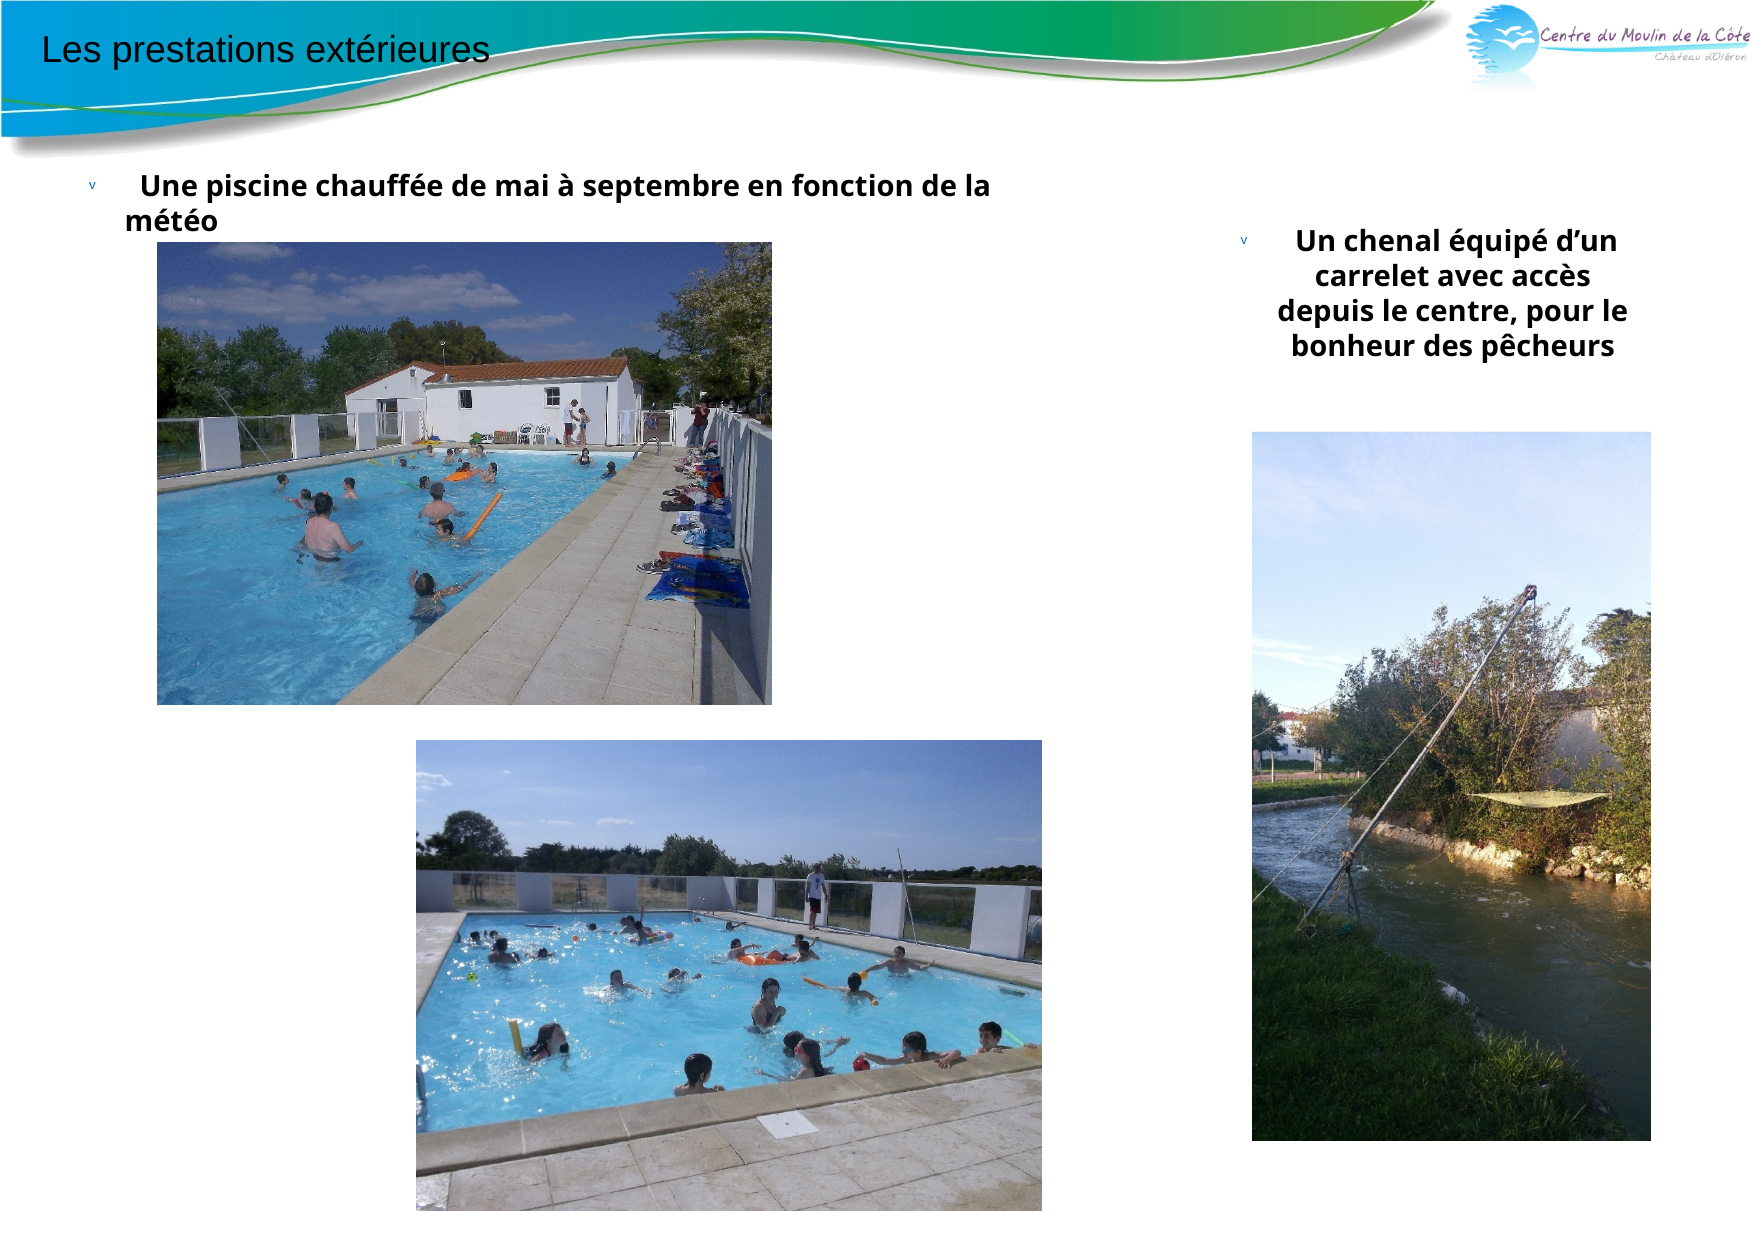

Les prestations extérieures
 Une piscine chauffée de mai à septembre en fonction de la météo
 Un chenal équipé d’un carrelet avec accès depuis le centre, pour le bonheur des pêcheurs